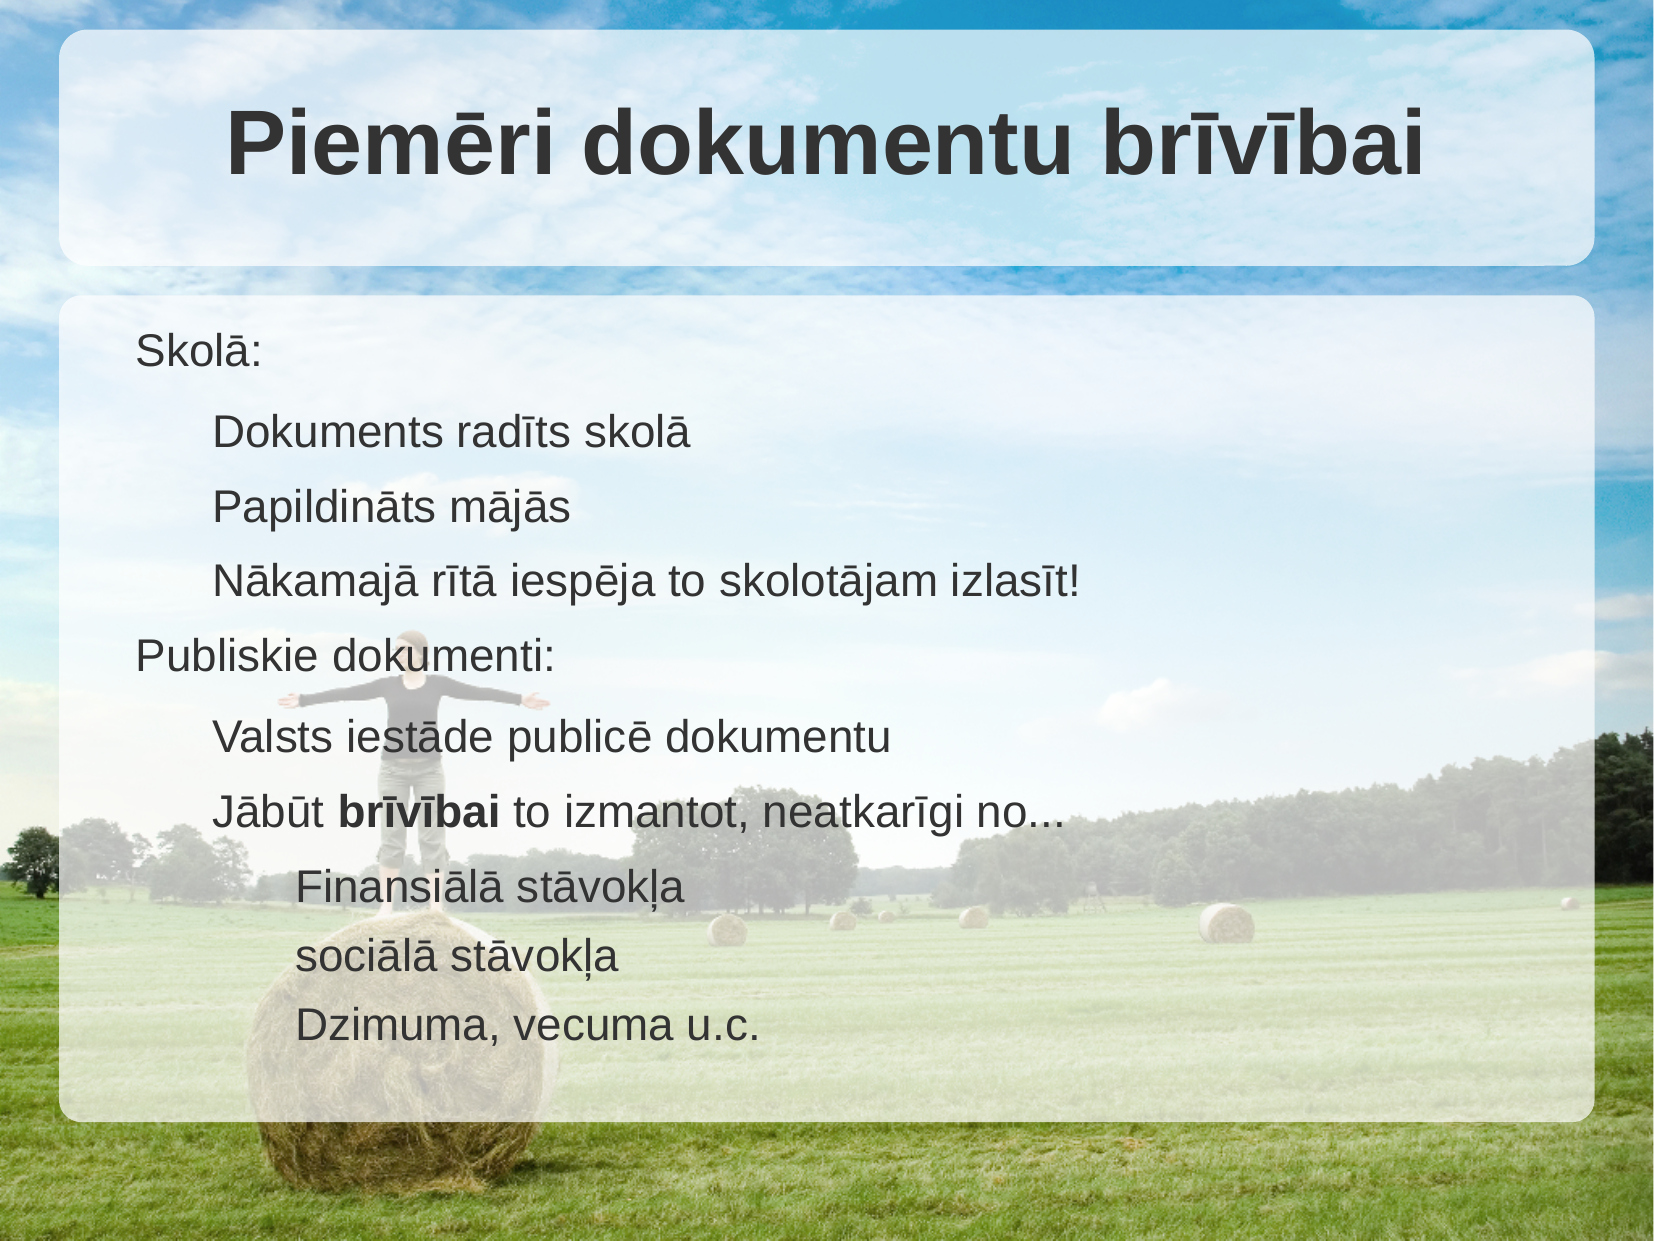

# Piemēri dokumentu brīvībai
Skolā:
Dokuments radīts skolā
Papildināts mājās
Nākamajā rītā iespēja to skolotājam izlasīt!
Publiskie dokumenti:
Valsts iestāde publicē dokumentu
Jābūt brīvībai to izmantot, neatkarīgi no...
Finansiālā stāvokļa
sociālā stāvokļa
Dzimuma, vecuma u.c.